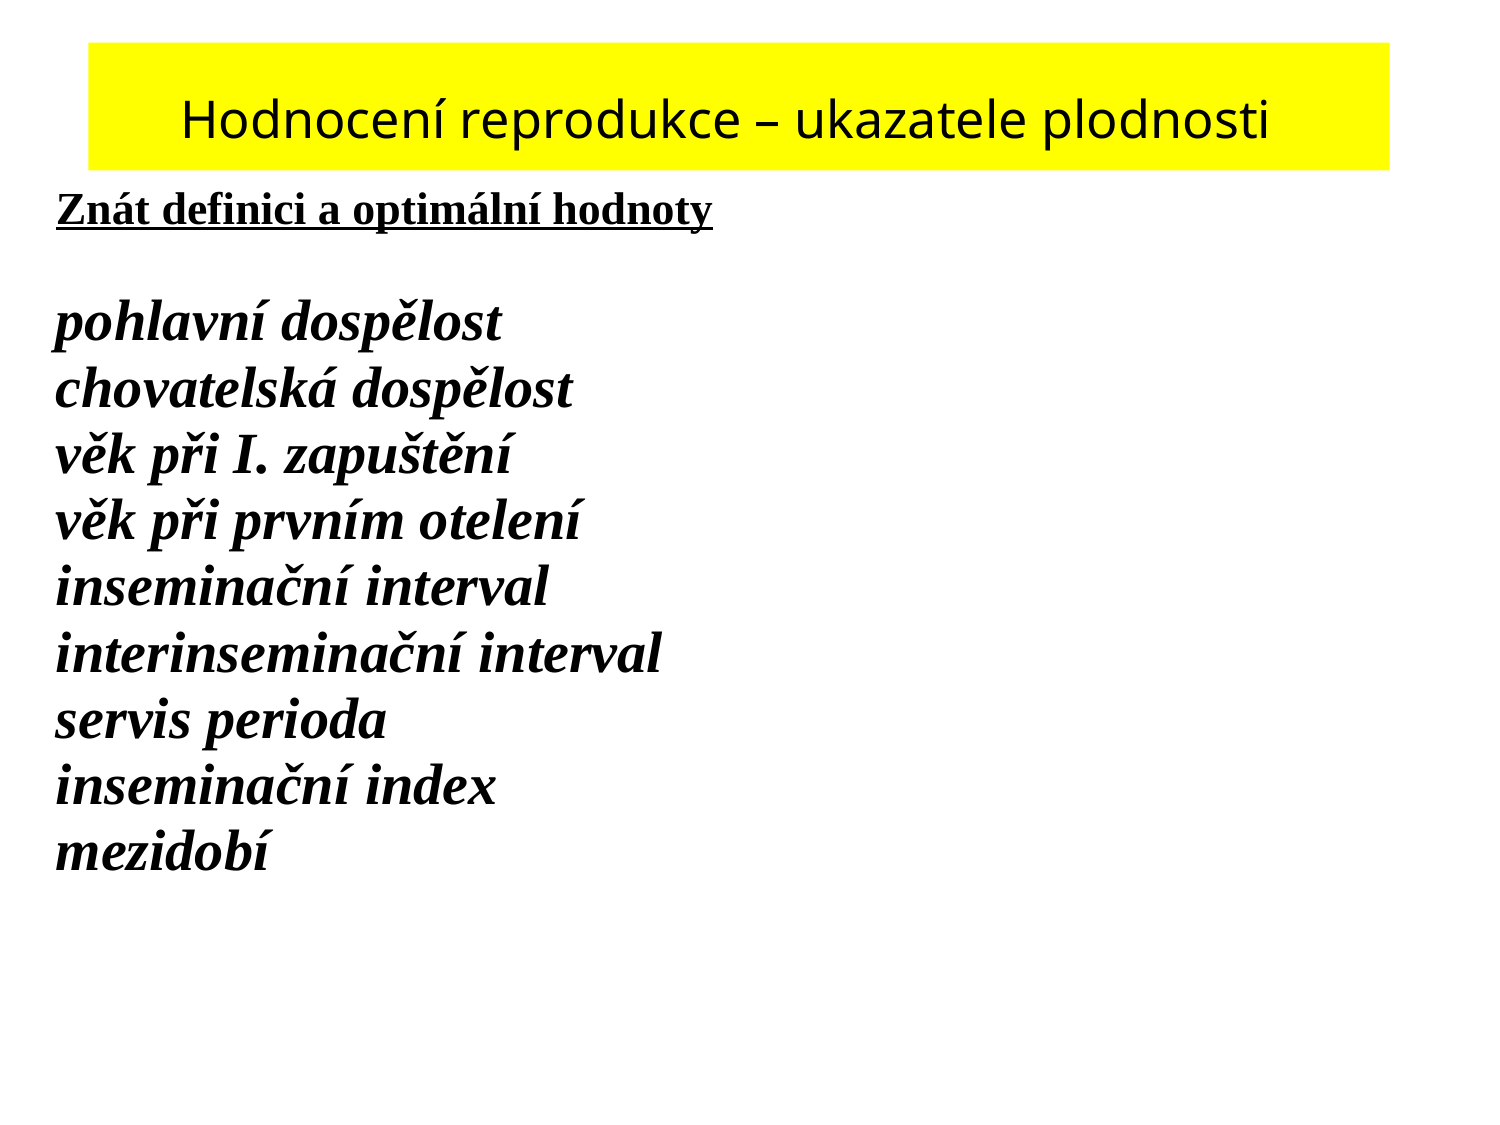

Hodnocení reprodukce – ukazatele plodnosti
# Znát definici a optimální hodnoty
pohlavní dospělost
chovatelská dospělost
věk při I. zapuštění
věk při prvním otelení
inseminační interval
interinseminační interval
servis perioda
inseminační index
mezidobí